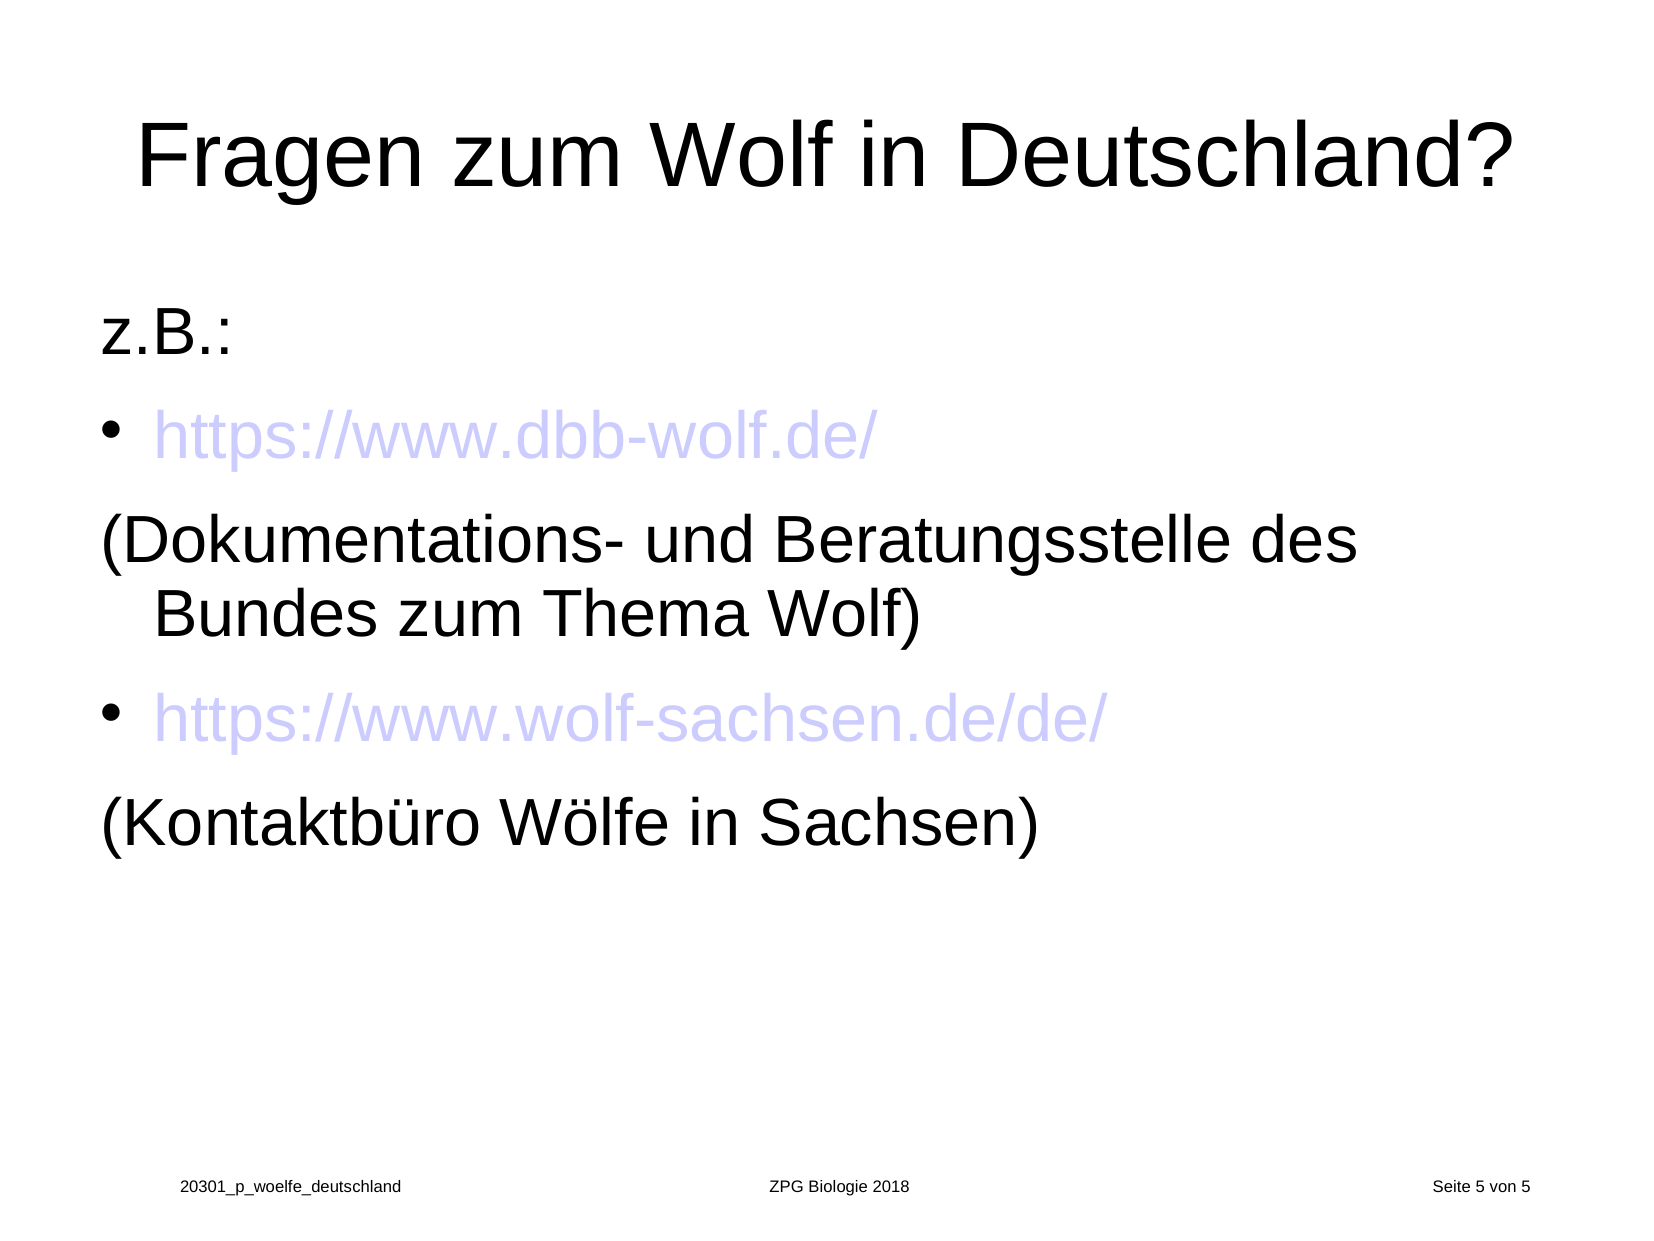

# Fragen zum Wolf in Deutschland?
z.B.:
https://www.dbb-wolf.de/
(Dokumentations- und Beratungsstelle des Bundes zum Thema Wolf)
https://www.wolf-sachsen.de/de/
(Kontaktbüro Wölfe in Sachsen)
20301_p_woelfe_deutschland					ZPG Biologie 2018								Seite 5 von 5